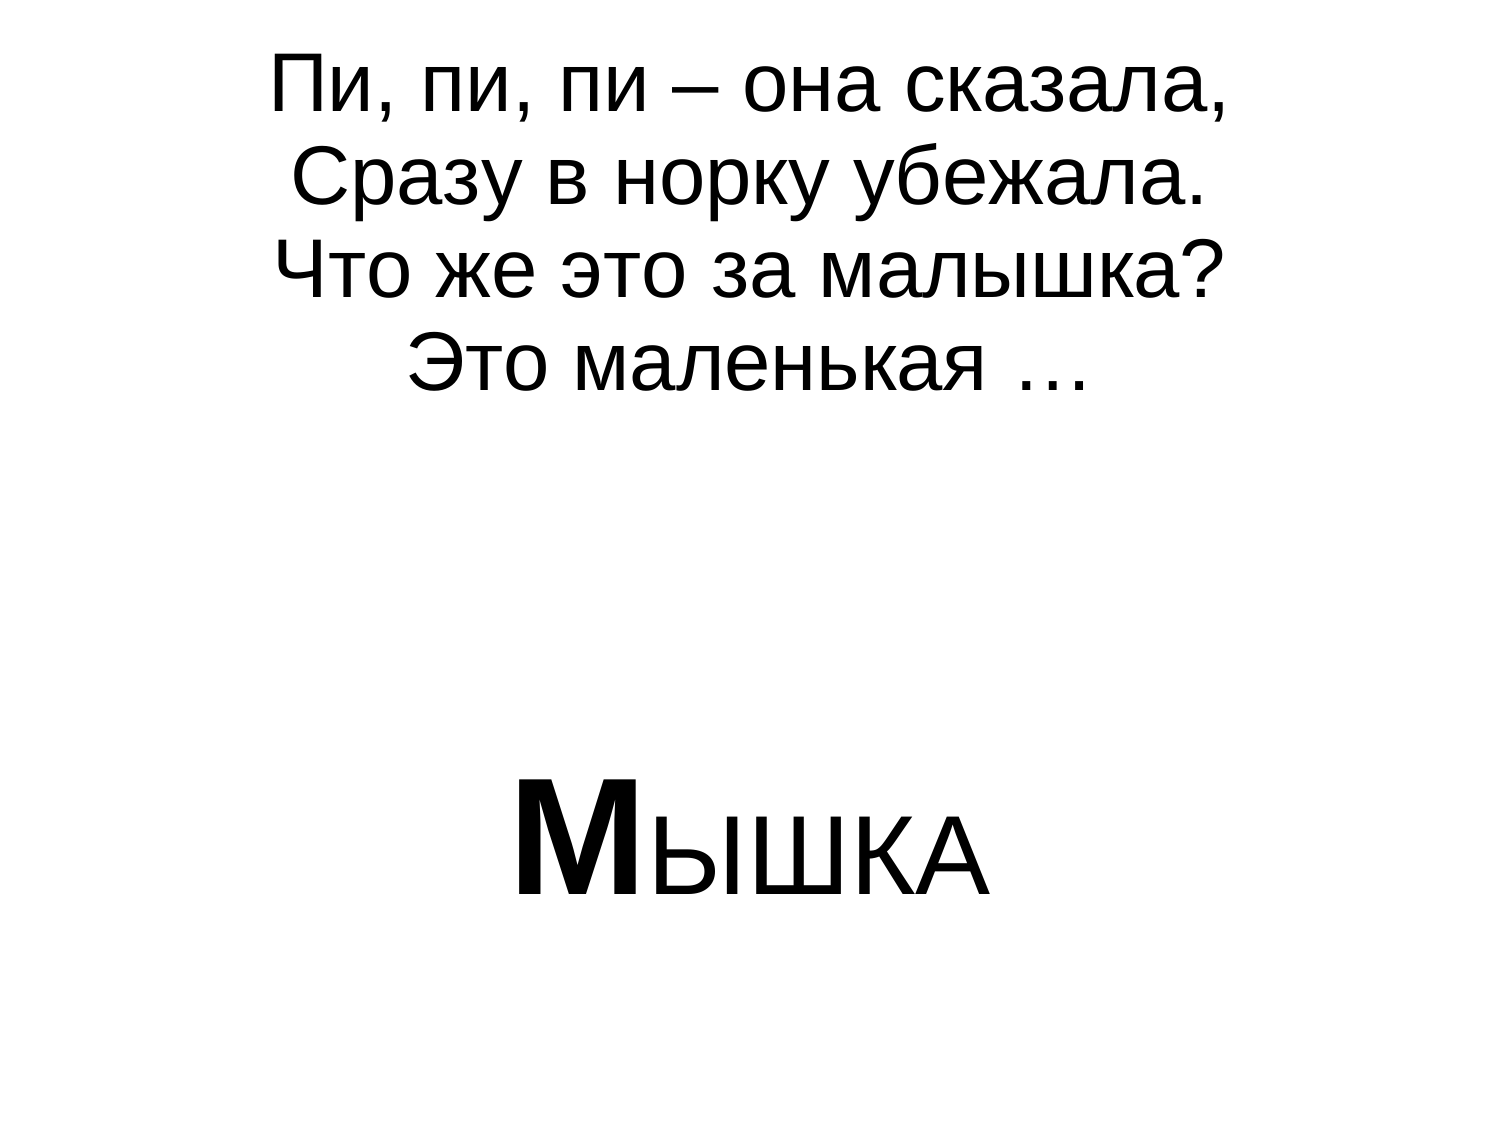

# Пи, пи, пи – она сказала, Сразу в норку убежала. Что же это за малышка? Это маленькая …
МЫШКА